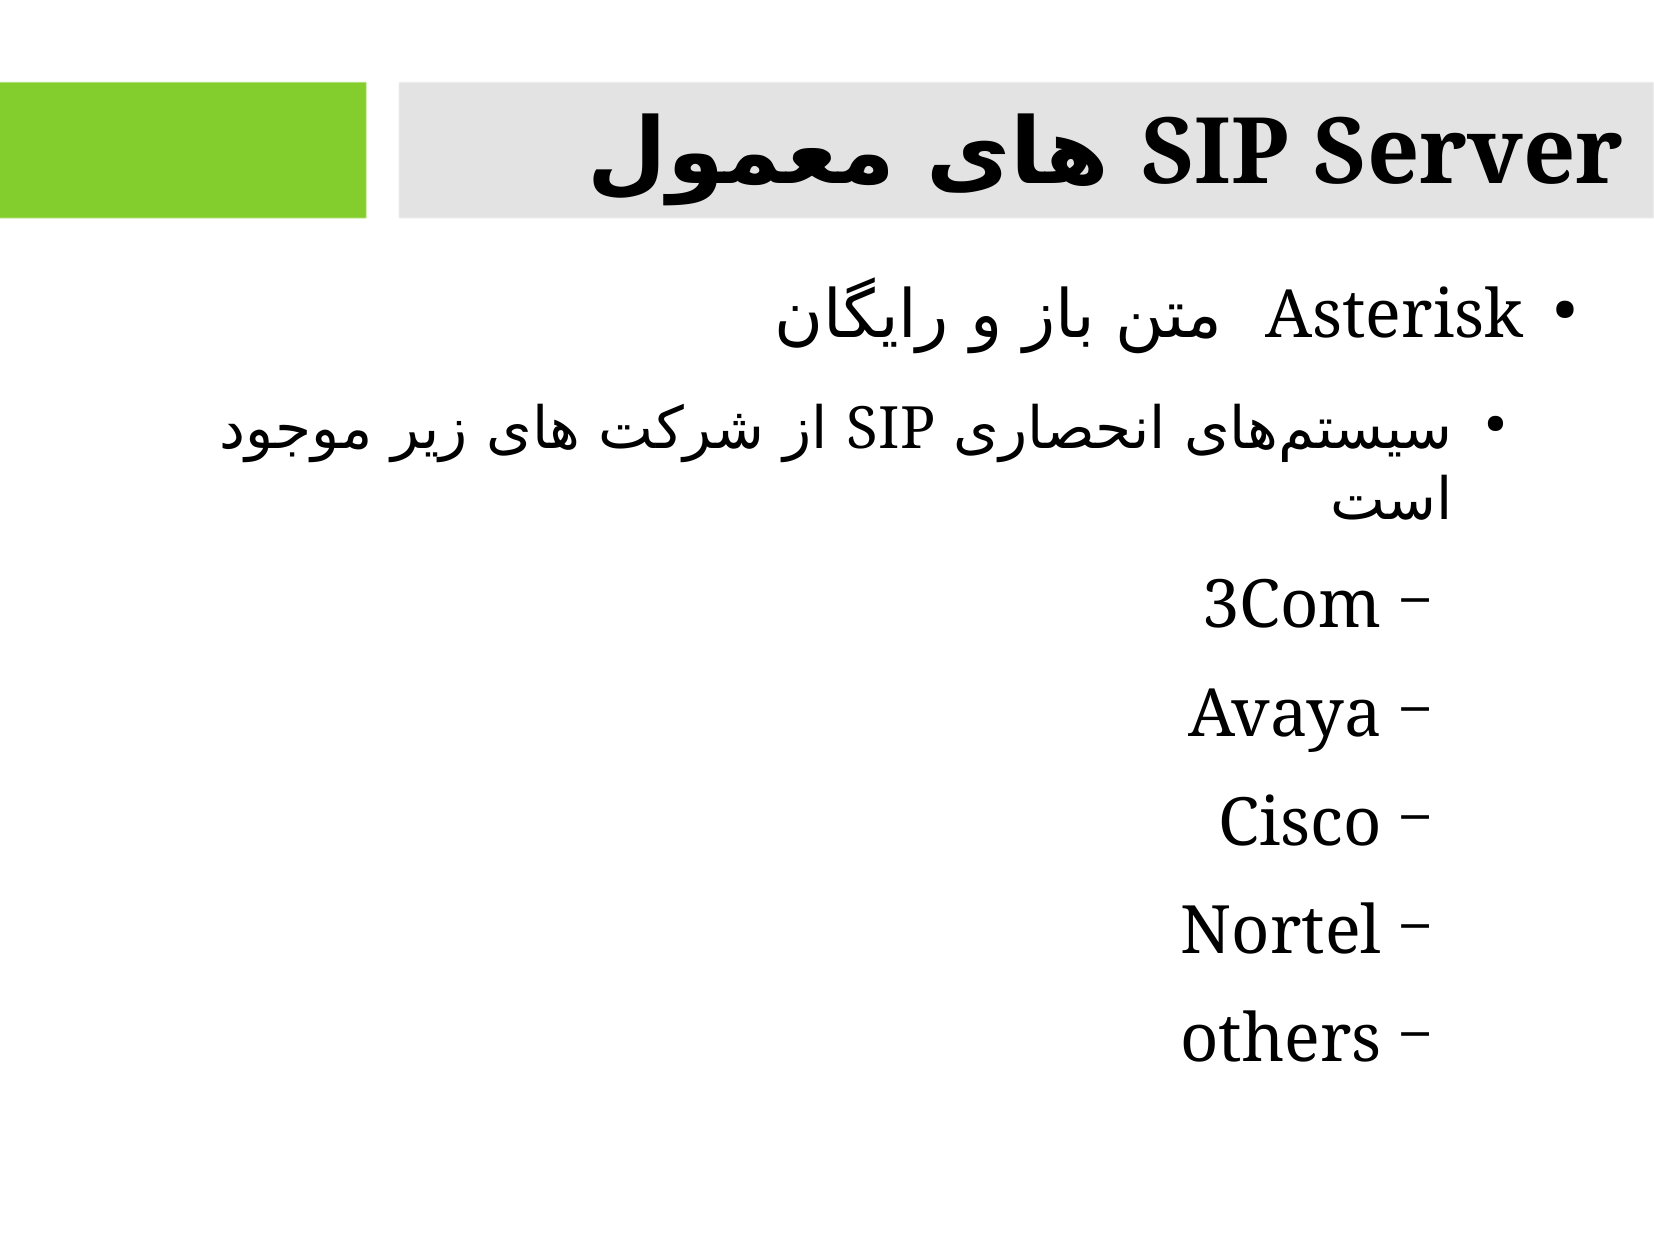

# SIP Server های معمول
Asterisk متن باز و رایگان
سیستم‌های انحصاری SIP از شرکت های زیر موجود است
3Com
Avaya
Cisco
Nortel
others